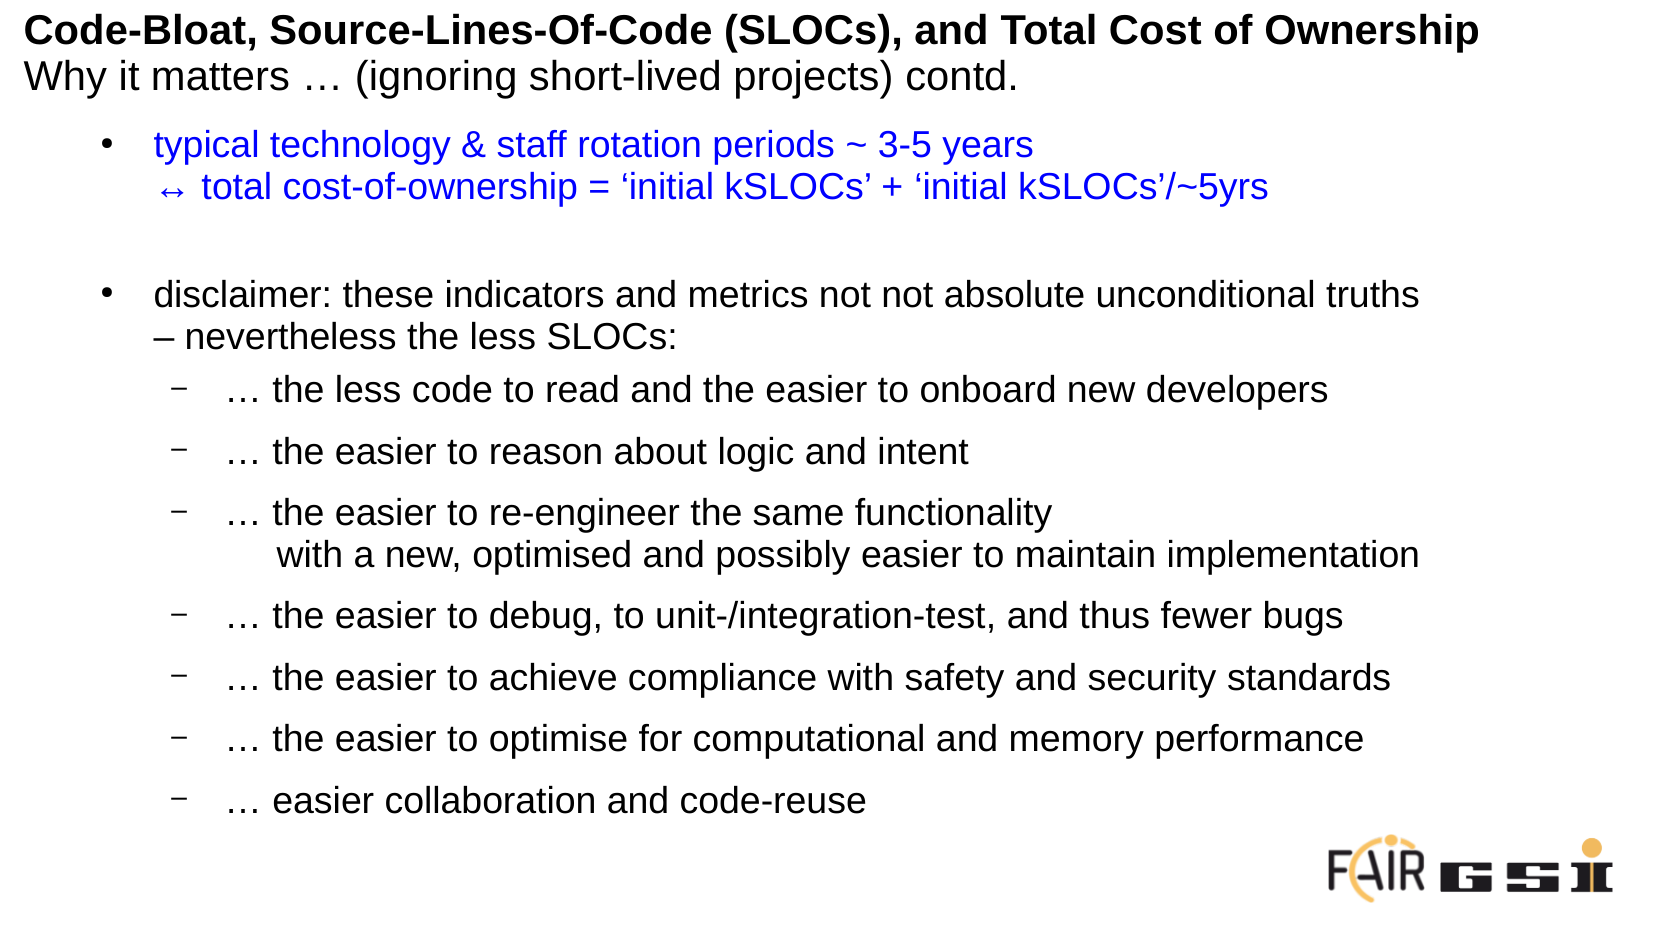

# Code-Bloat, Source-Lines-Of-Code (SLOCs), and Total Cost of Ownership Why it matters … (ignoring short-lived projects) contd.
typical technology & staff rotation periods ~ 3-5 years
↔ total cost-of-ownership = ‘initial kSLOCs’ + ‘initial kSLOCs’/~5yrs
disclaimer: these indicators and metrics not not absolute unconditional truths
– nevertheless the less SLOCs:
… the less code to read and the easier to onboard new developers
… the easier to reason about logic and intent
… the easier to re-engineer the same functionality
 with a new, optimised and possibly easier to maintain implementation
… the easier to debug, to unit-/integration-test, and thus fewer bugs
… the easier to achieve compliance with safety and security standards
… the easier to optimise for computational and memory performance
… easier collaboration and code-reuse